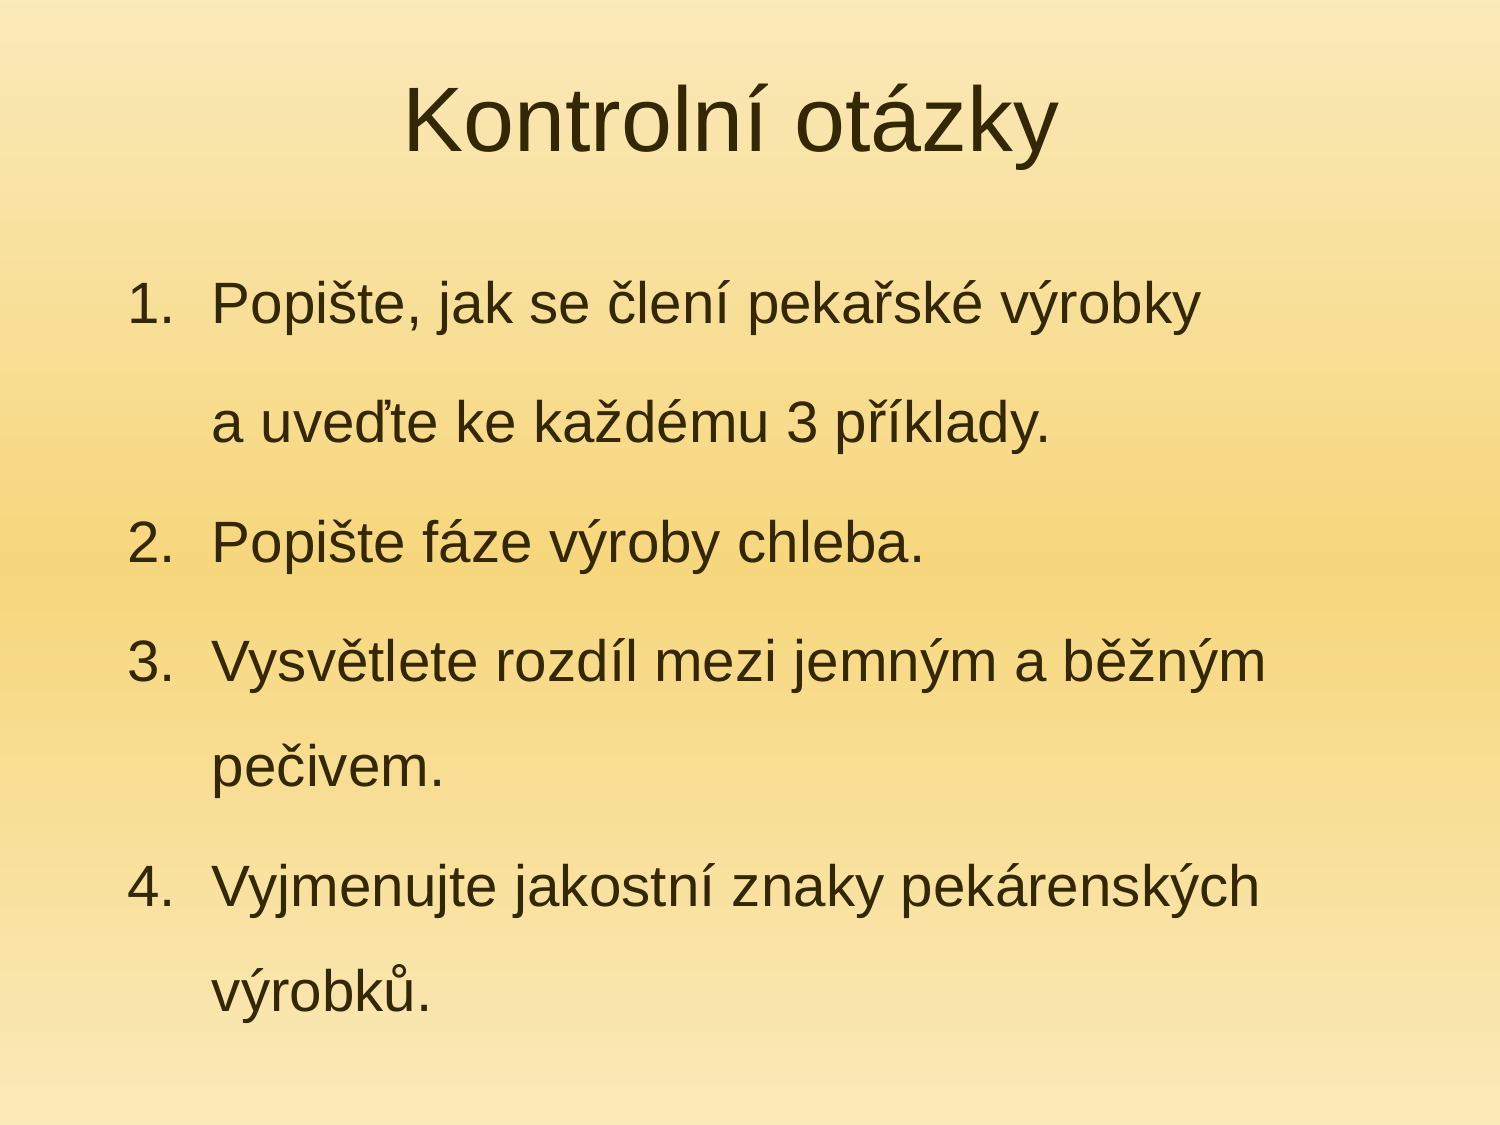

# Kontrolní otázky
Popište, jak se člení pekařské výrobky
	a uveďte ke každému 3 příklady.
2.	Popište fáze výroby chleba.
3.	Vysvětlete rozdíl mezi jemným a běžným pečivem.
4.	Vyjmenujte jakostní znaky pekárenských výrobků.